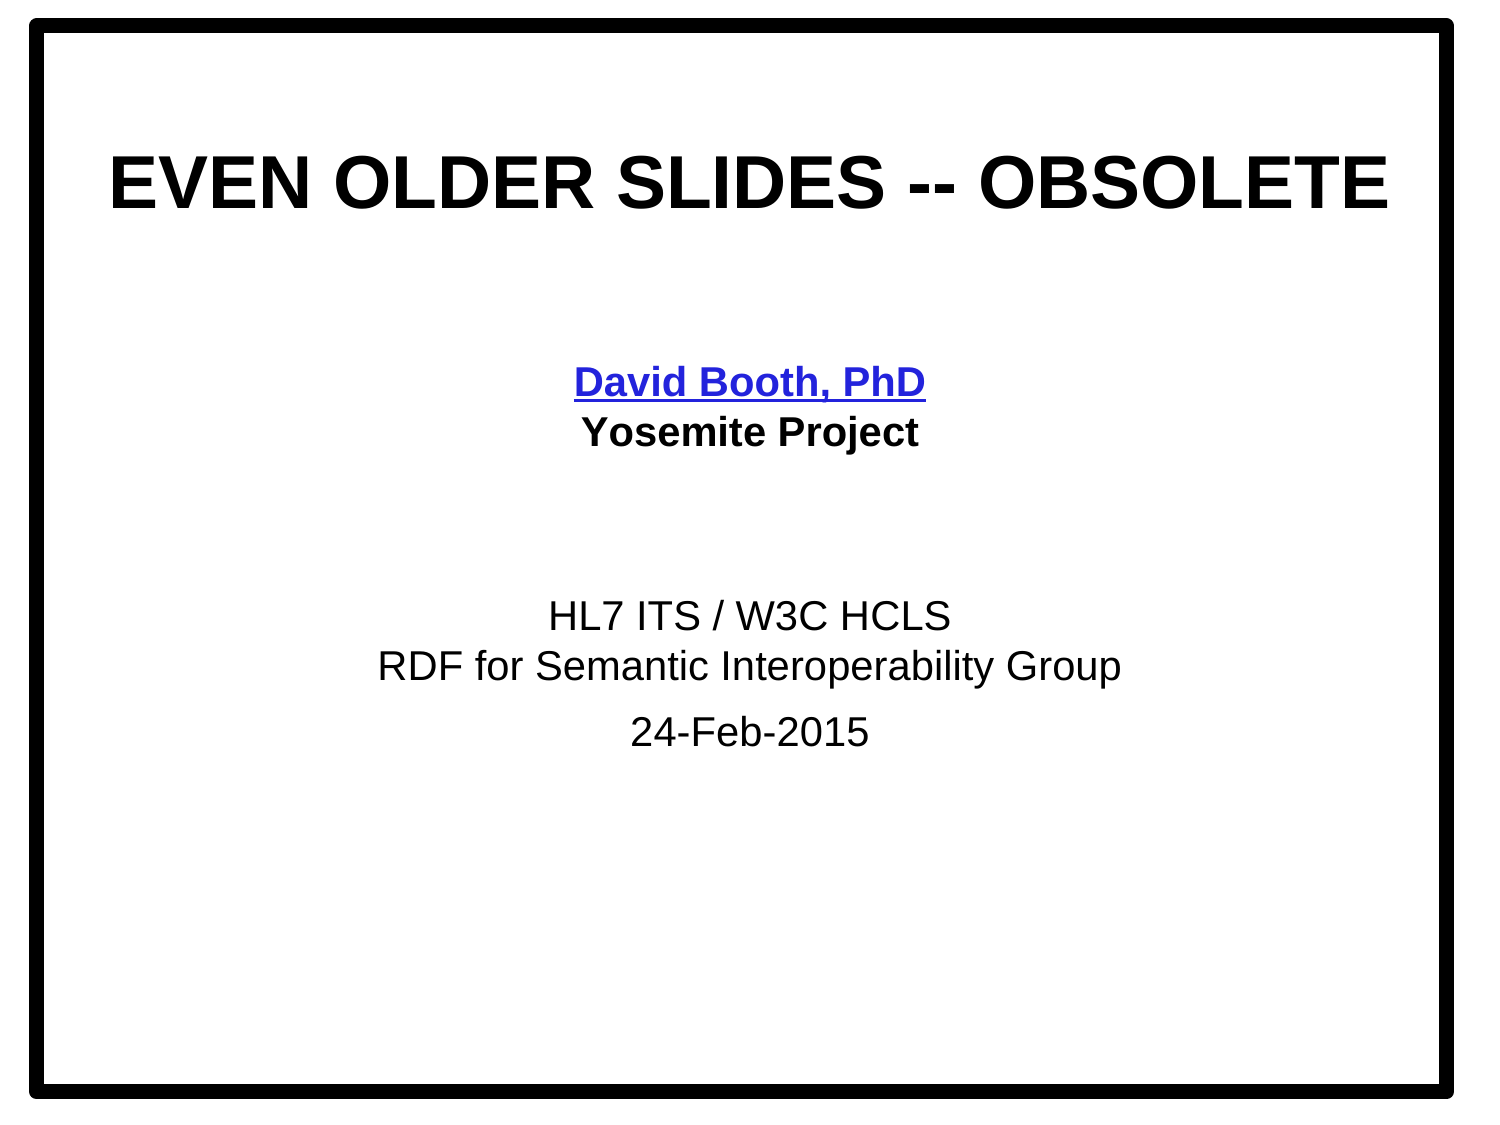

# EVEN OLDER SLIDES -- OBSOLETE
David Booth, PhD
Yosemite Project
HL7 ITS / W3C HCLS
RDF for Semantic Interoperability Group
24-Feb-2015